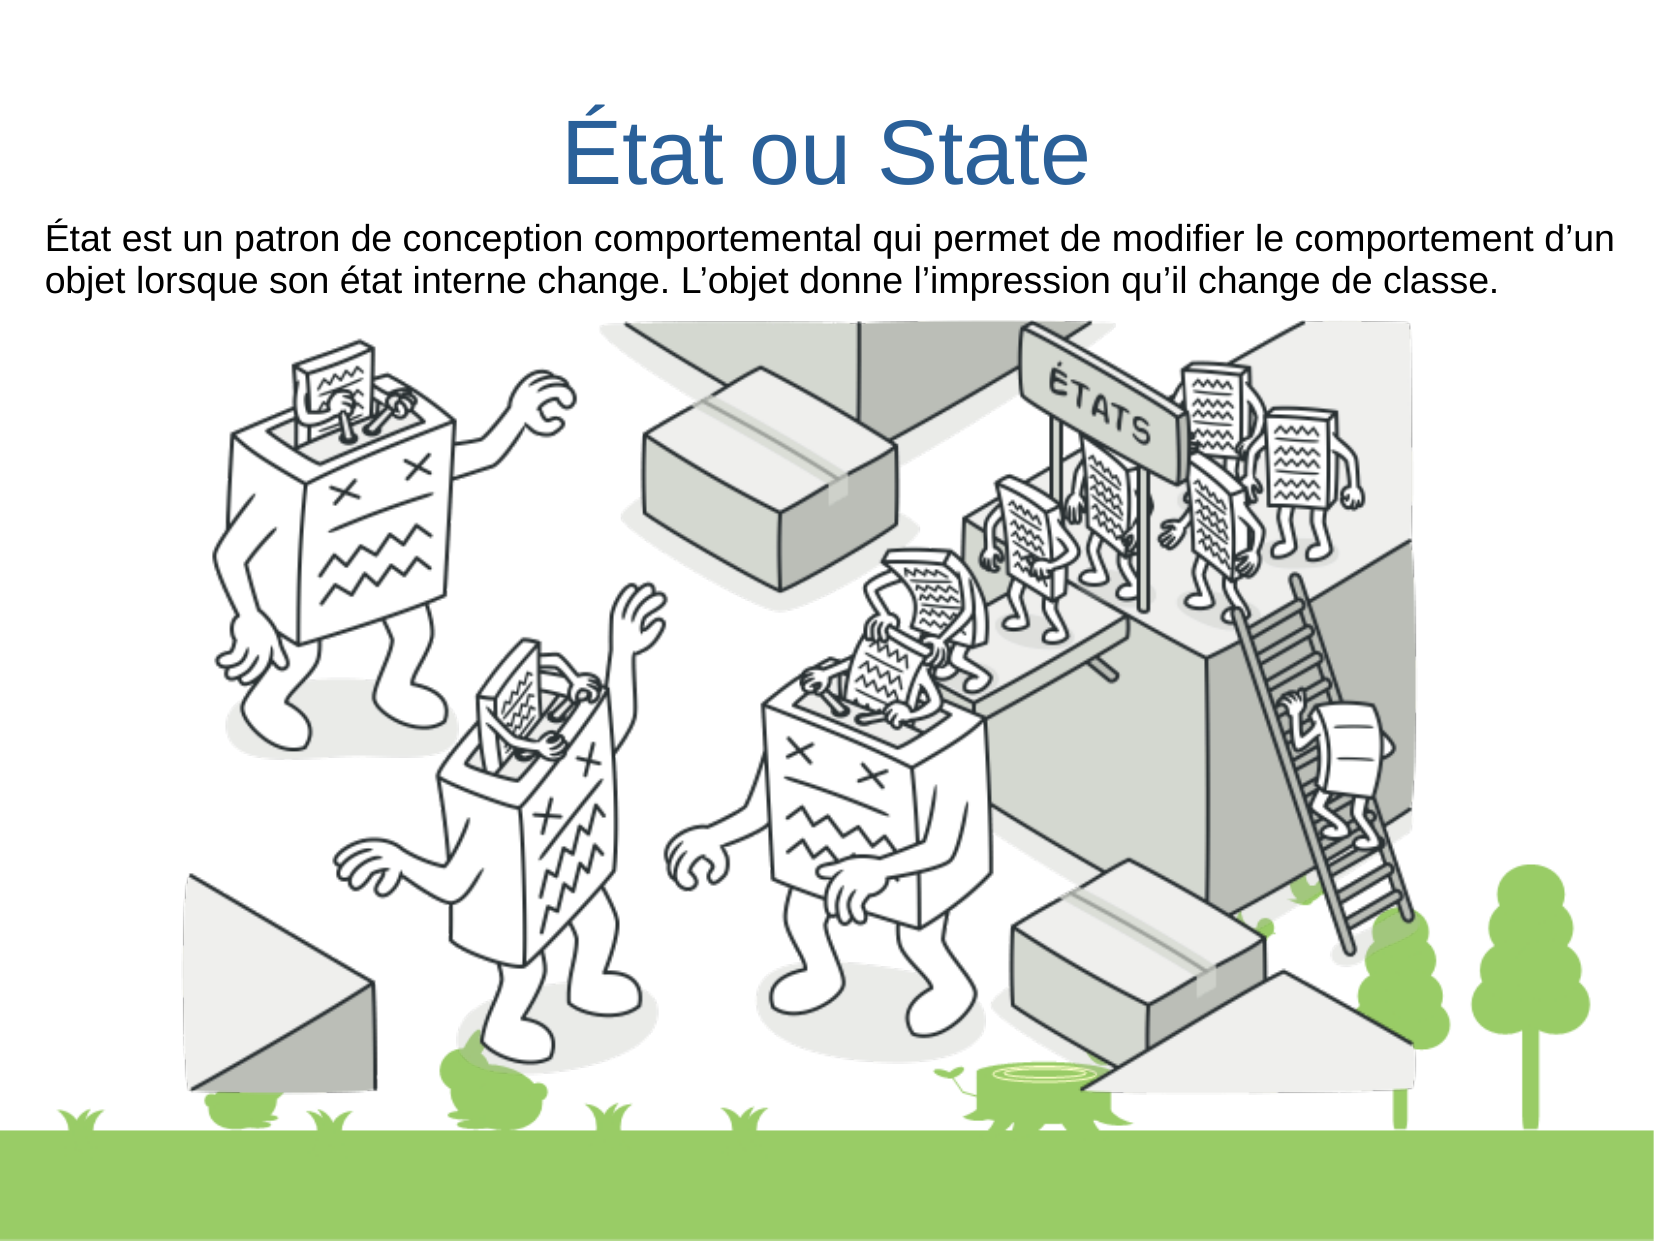

# État ou State
État est un patron de conception comportemental qui permet de modifier le comportement d’un objet lorsque son état interne change. L’objet donne l’impression qu’il change de classe.